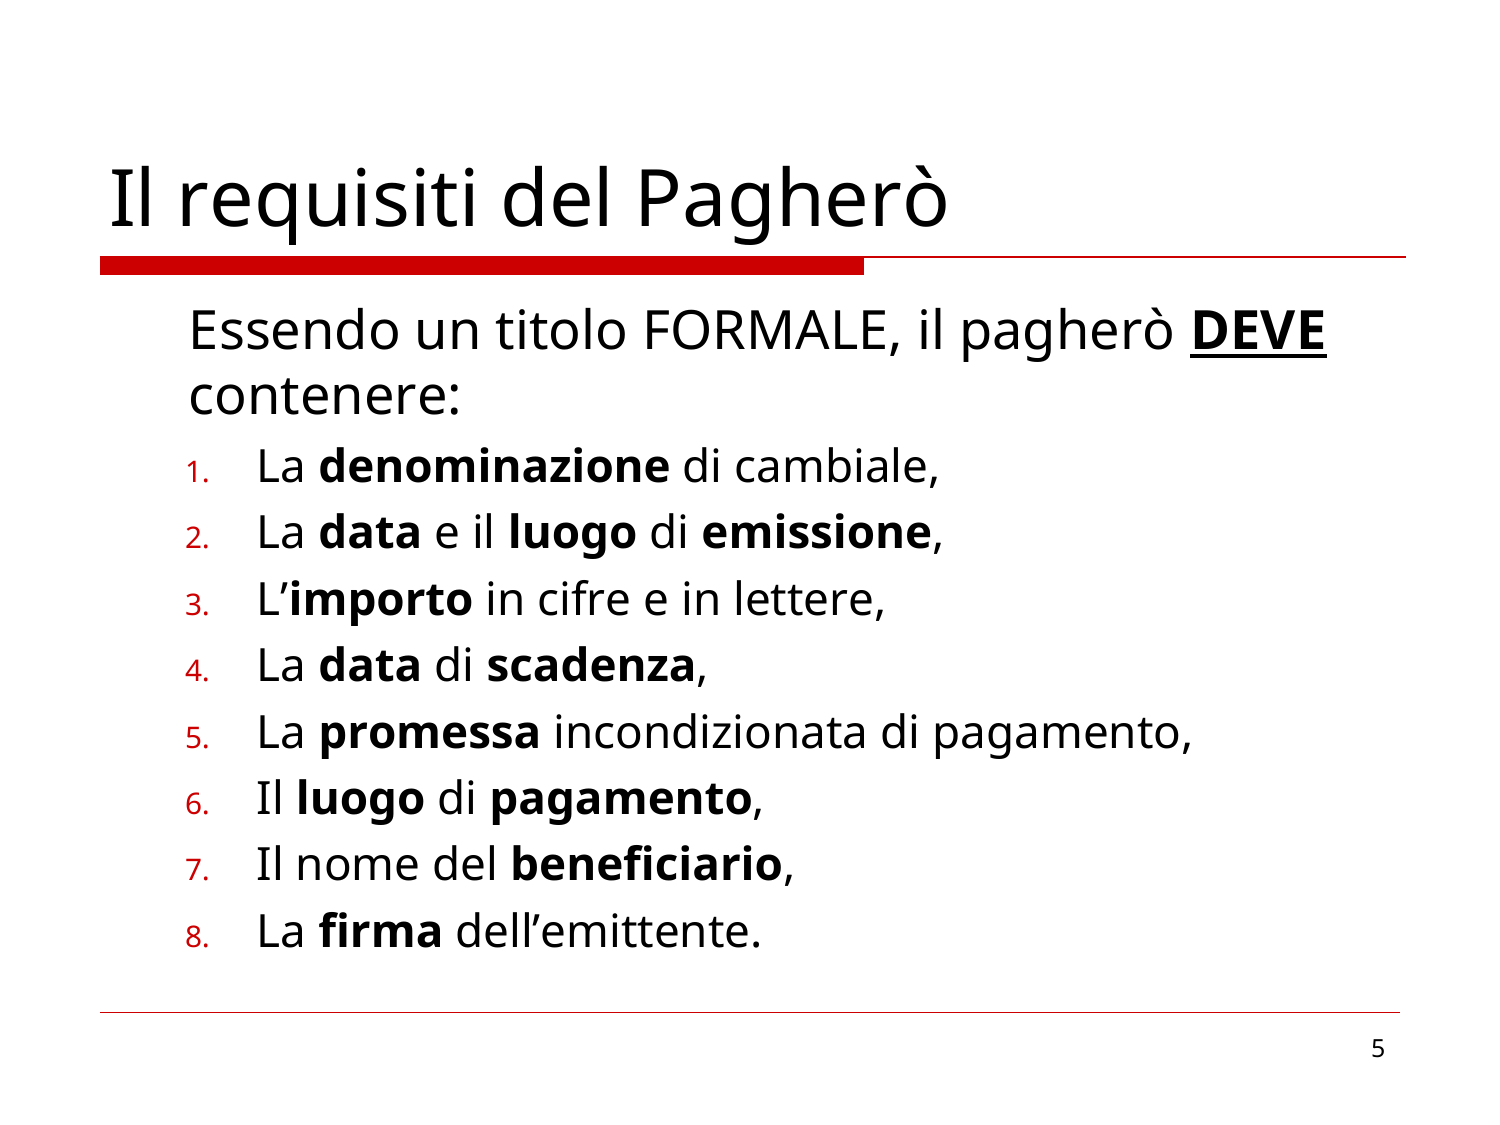

Il requisiti del Pagherò
# Essendo un titolo FORMALE, il pagherò DEVE contenere:
La denominazione di cambiale,
La data e il luogo di emissione,
L’importo in cifre e in lettere,
La data di scadenza,
La promessa incondizionata di pagamento,
Il luogo di pagamento,
Il nome del beneficiario,
La firma dell’emittente.
5